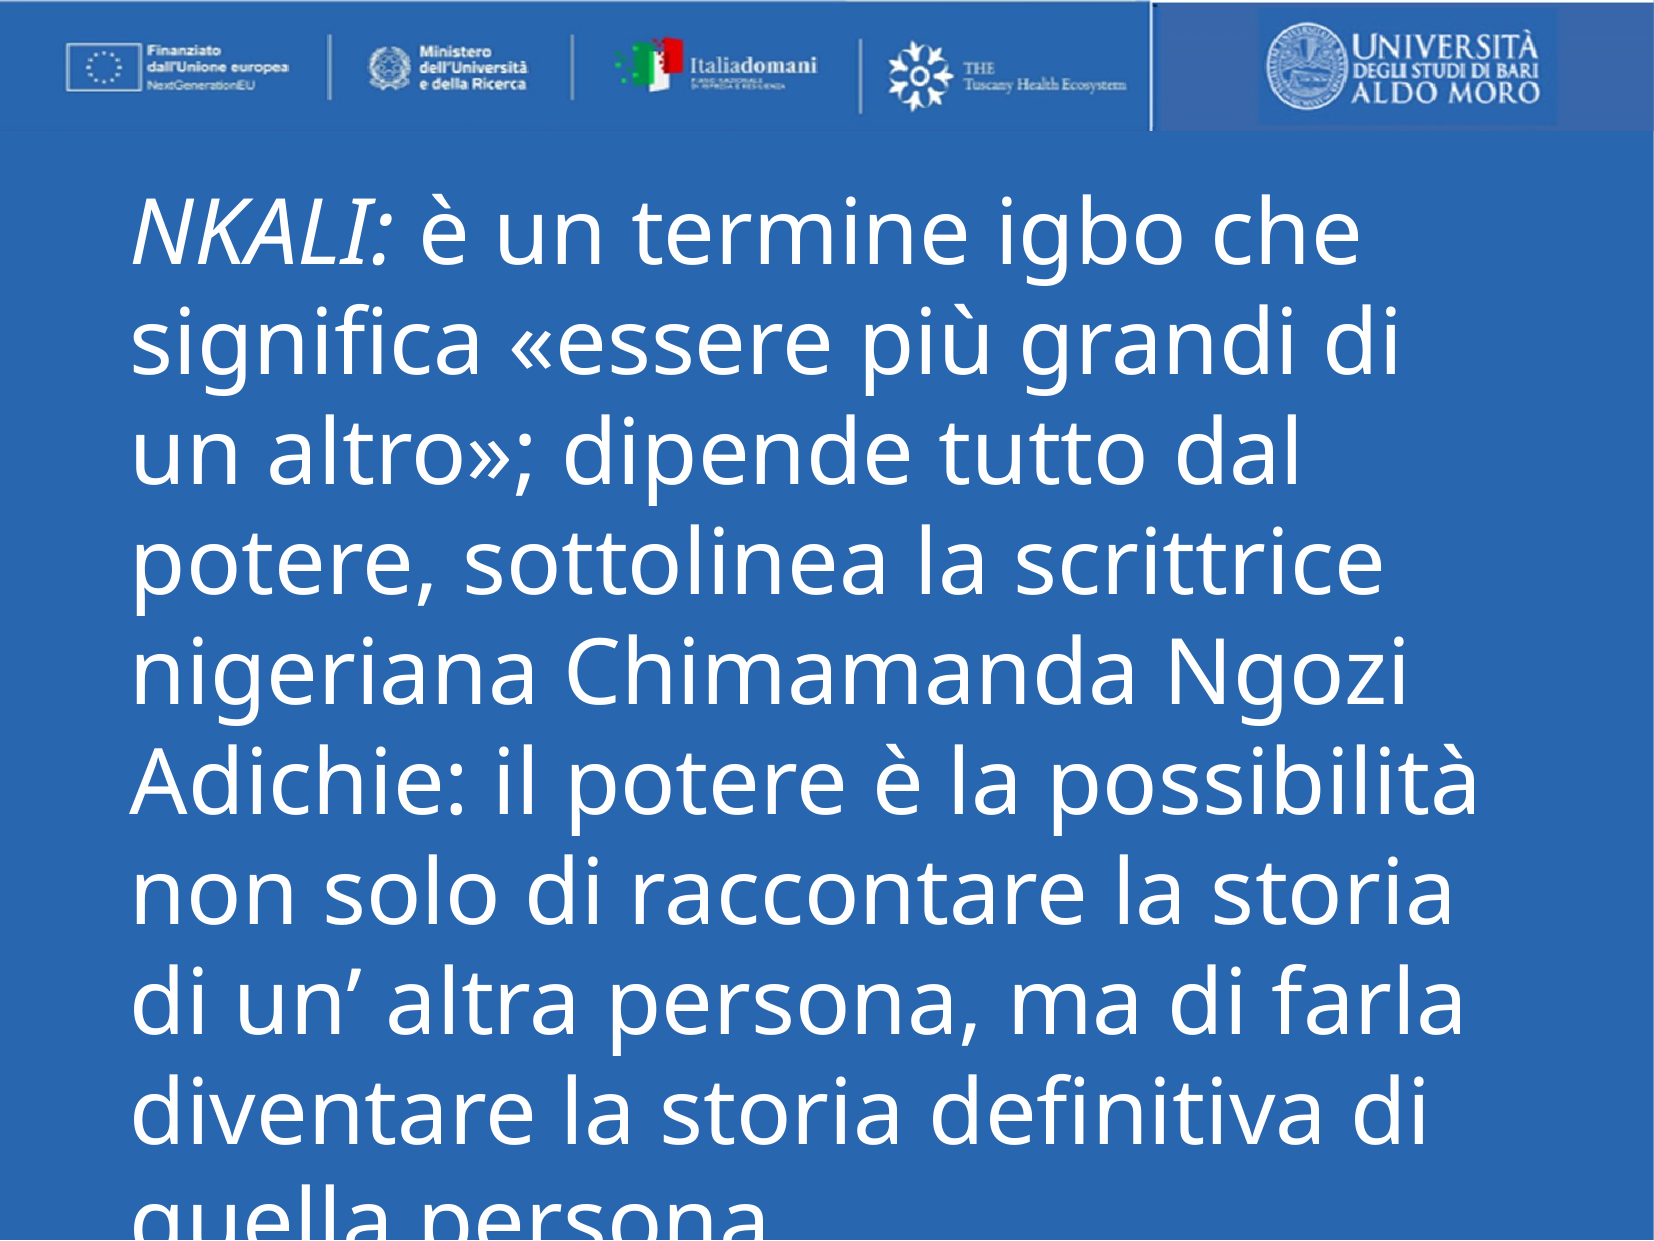

# NKALI: è un termine igbo che significa «essere più grandi di un altro»; dipende tutto dal potere, sottolinea la scrittrice nigeriana Chimamanda Ngozi Adichie: il potere è la possibilità non solo di raccontare la storia di un’ altra persona, ma di farla diventare la storia definitiva di quella persona.